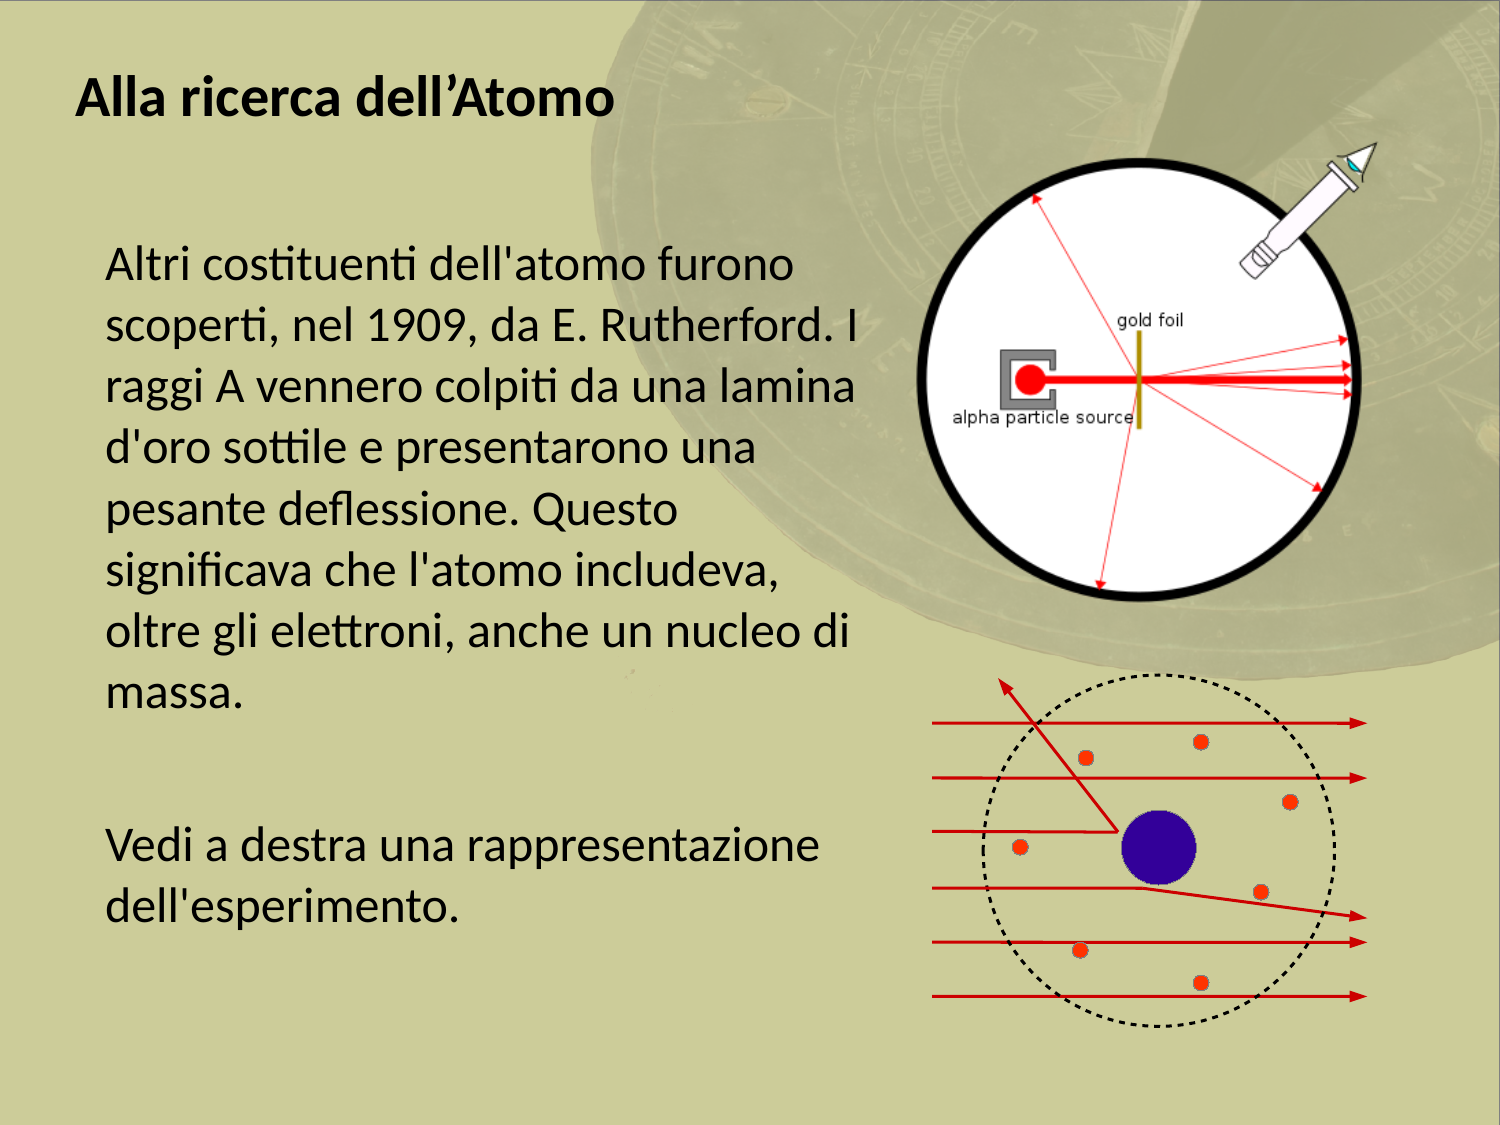

# Alla ricerca dell’Atomo
Altri costituenti dell'atomo furono scoperti, nel 1909, da E. Rutherford. I raggi A vennero colpiti da una lamina d'oro sottile e presentarono una pesante deflessione. Questo significava che l'atomo includeva, oltre gli elettroni, anche un nucleo di massa.
Vedi a destra una rappresentazione dell'esperimento.